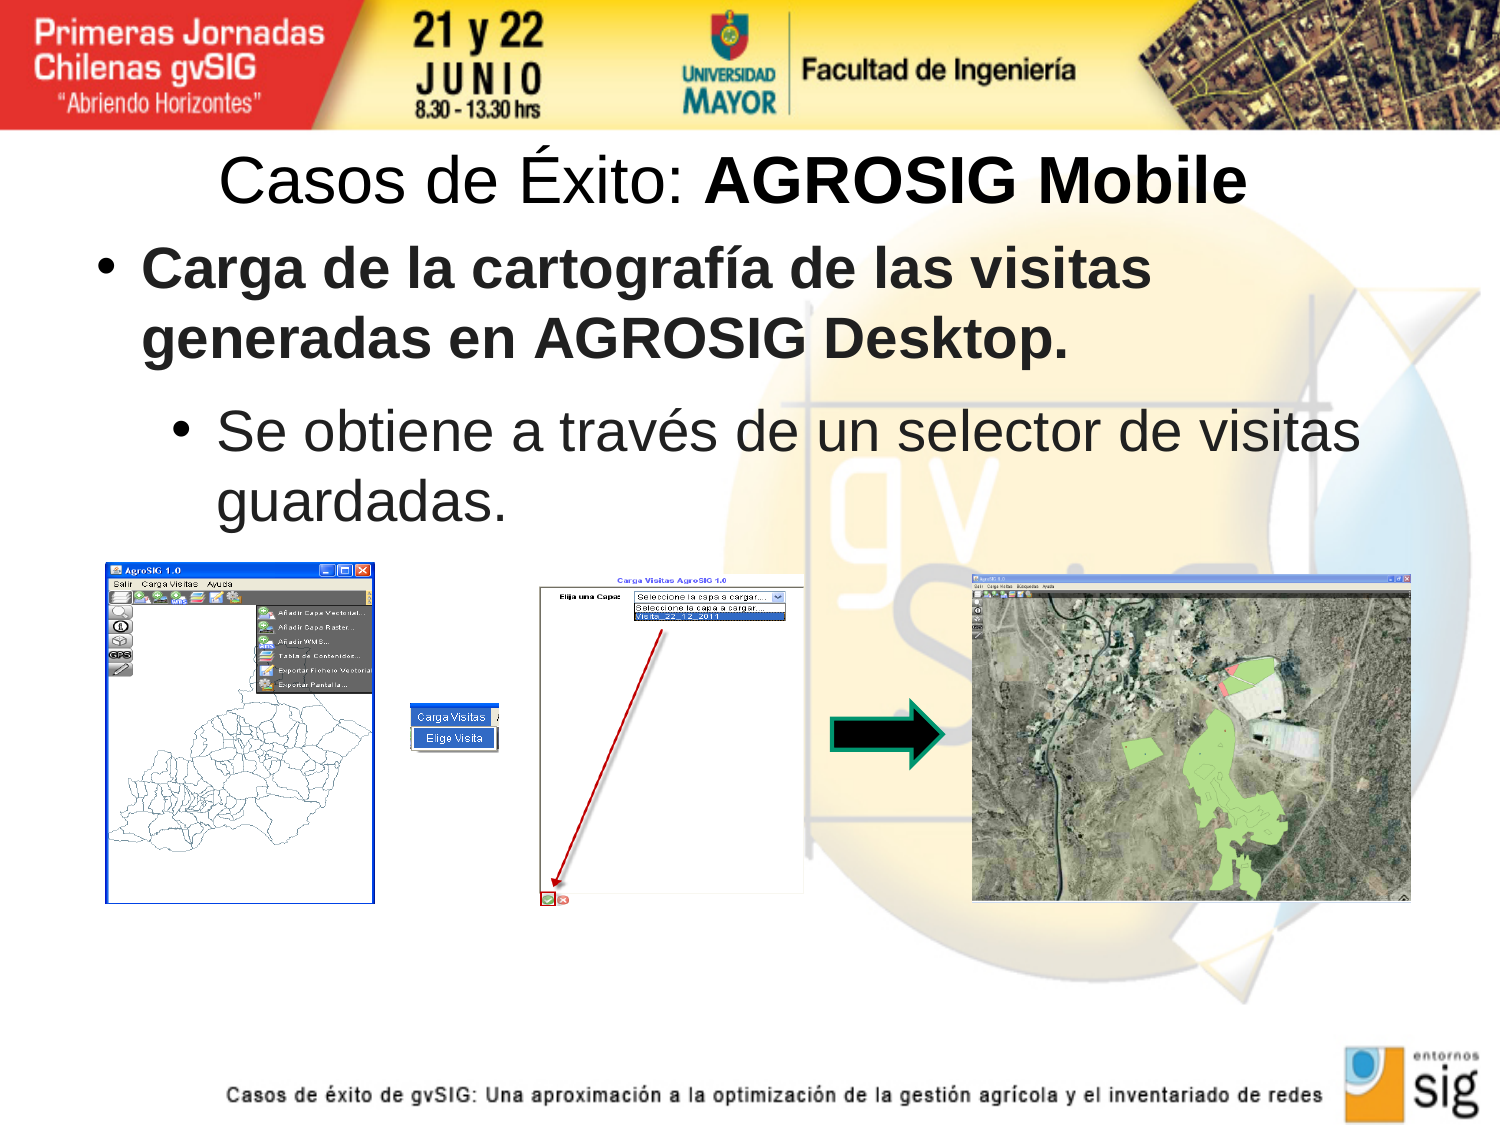

# Casos de Éxito: AGROSIG Mobile
Carga de la cartografía de las visitas generadas en AGROSIG Desktop.
Se obtiene a través de un selector de visitas guardadas.